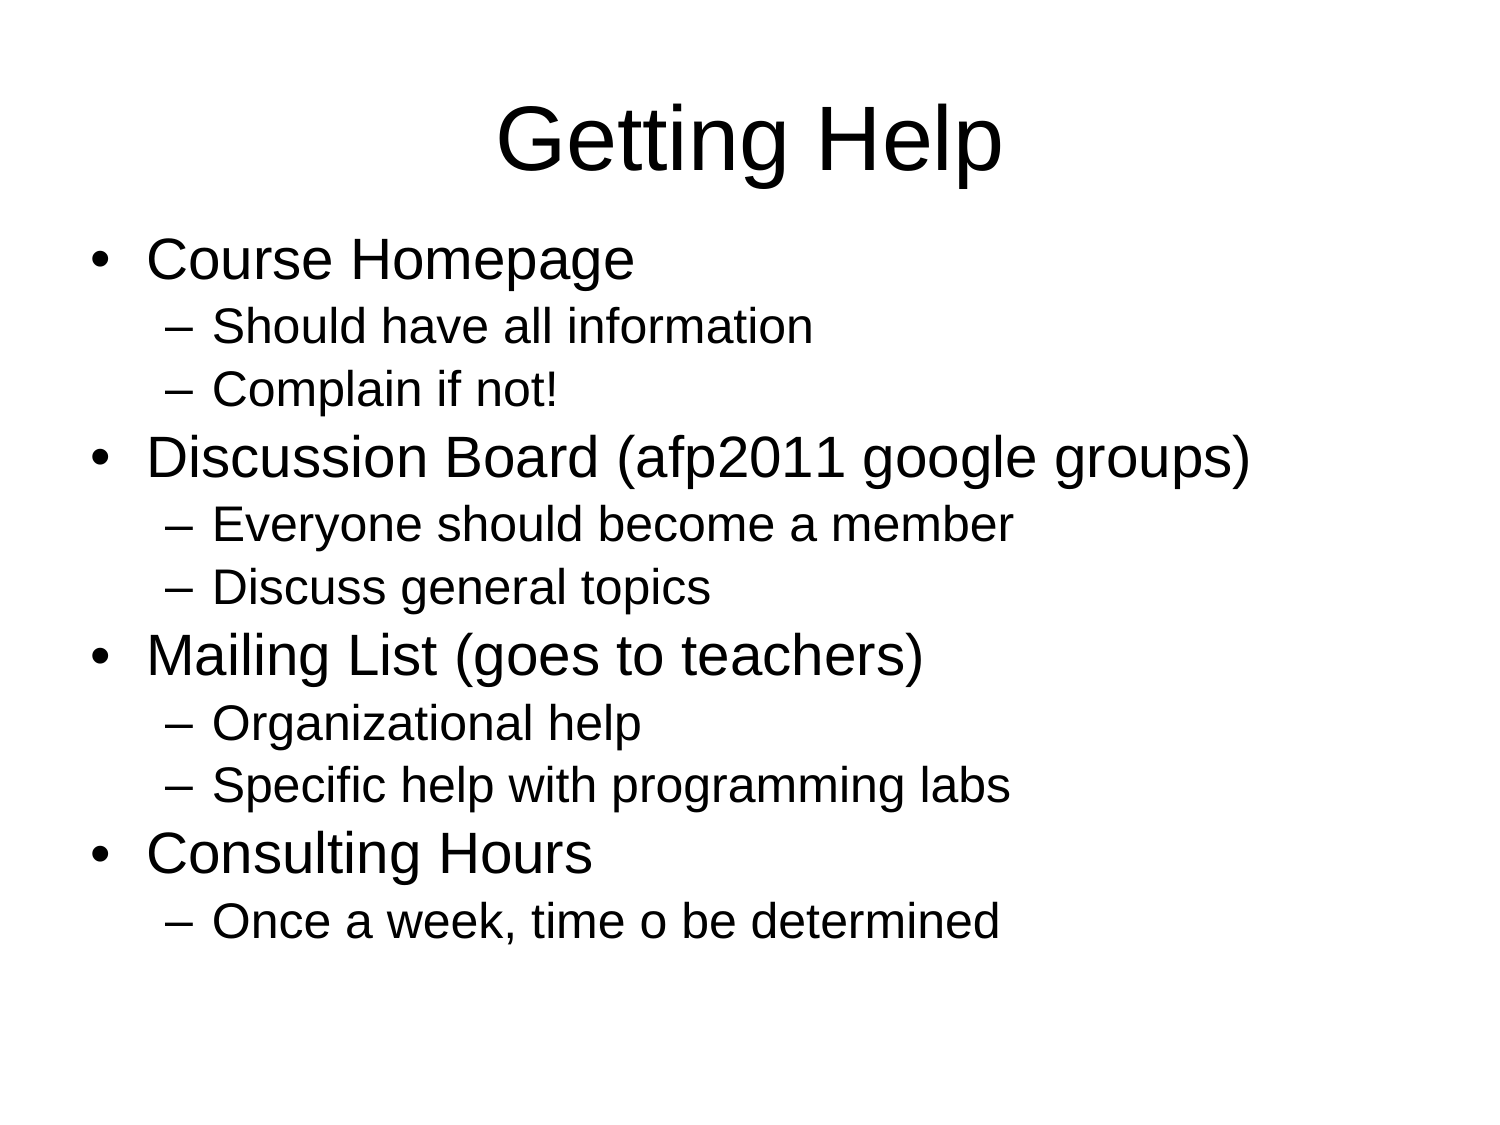

# Getting Help
Course Homepage
Should have all information
Complain if not!
Discussion Board (afp2011 google groups)
Everyone should become a member
Discuss general topics
Mailing List (goes to teachers)
Organizational help
Specific help with programming labs
Consulting Hours
Once a week, time o be determined